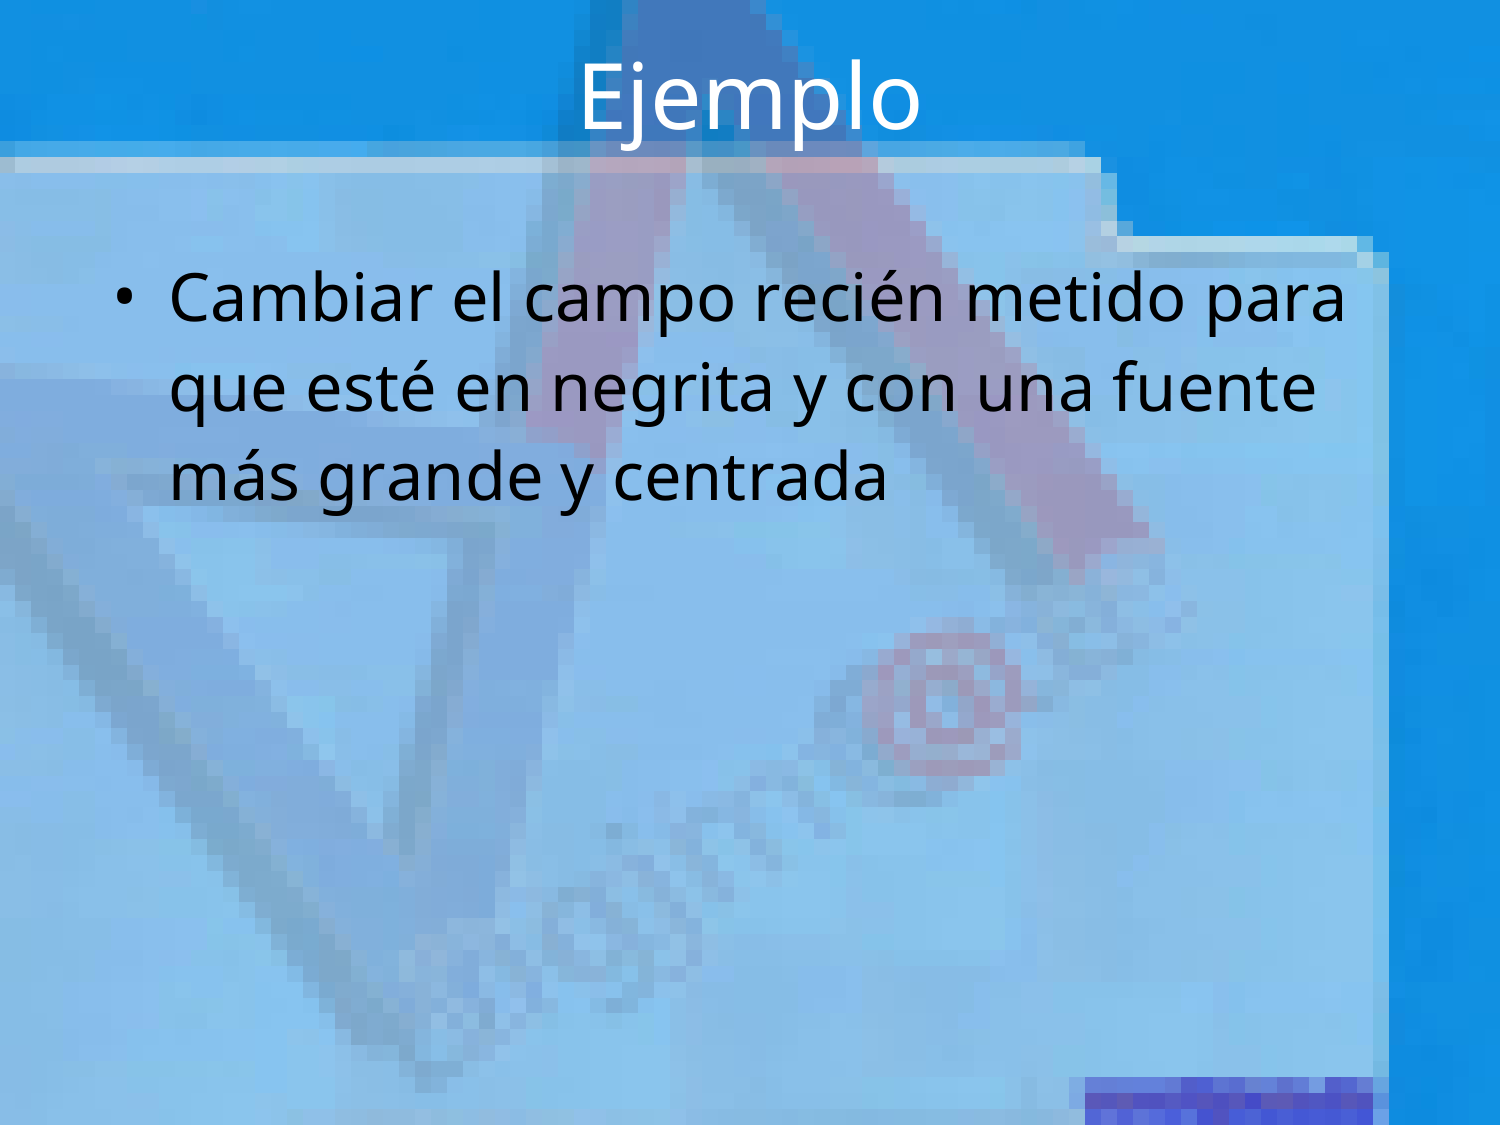

# Ejemplo
Cambiar el campo recién metido para que esté en negrita y con una fuente más grande y centrada